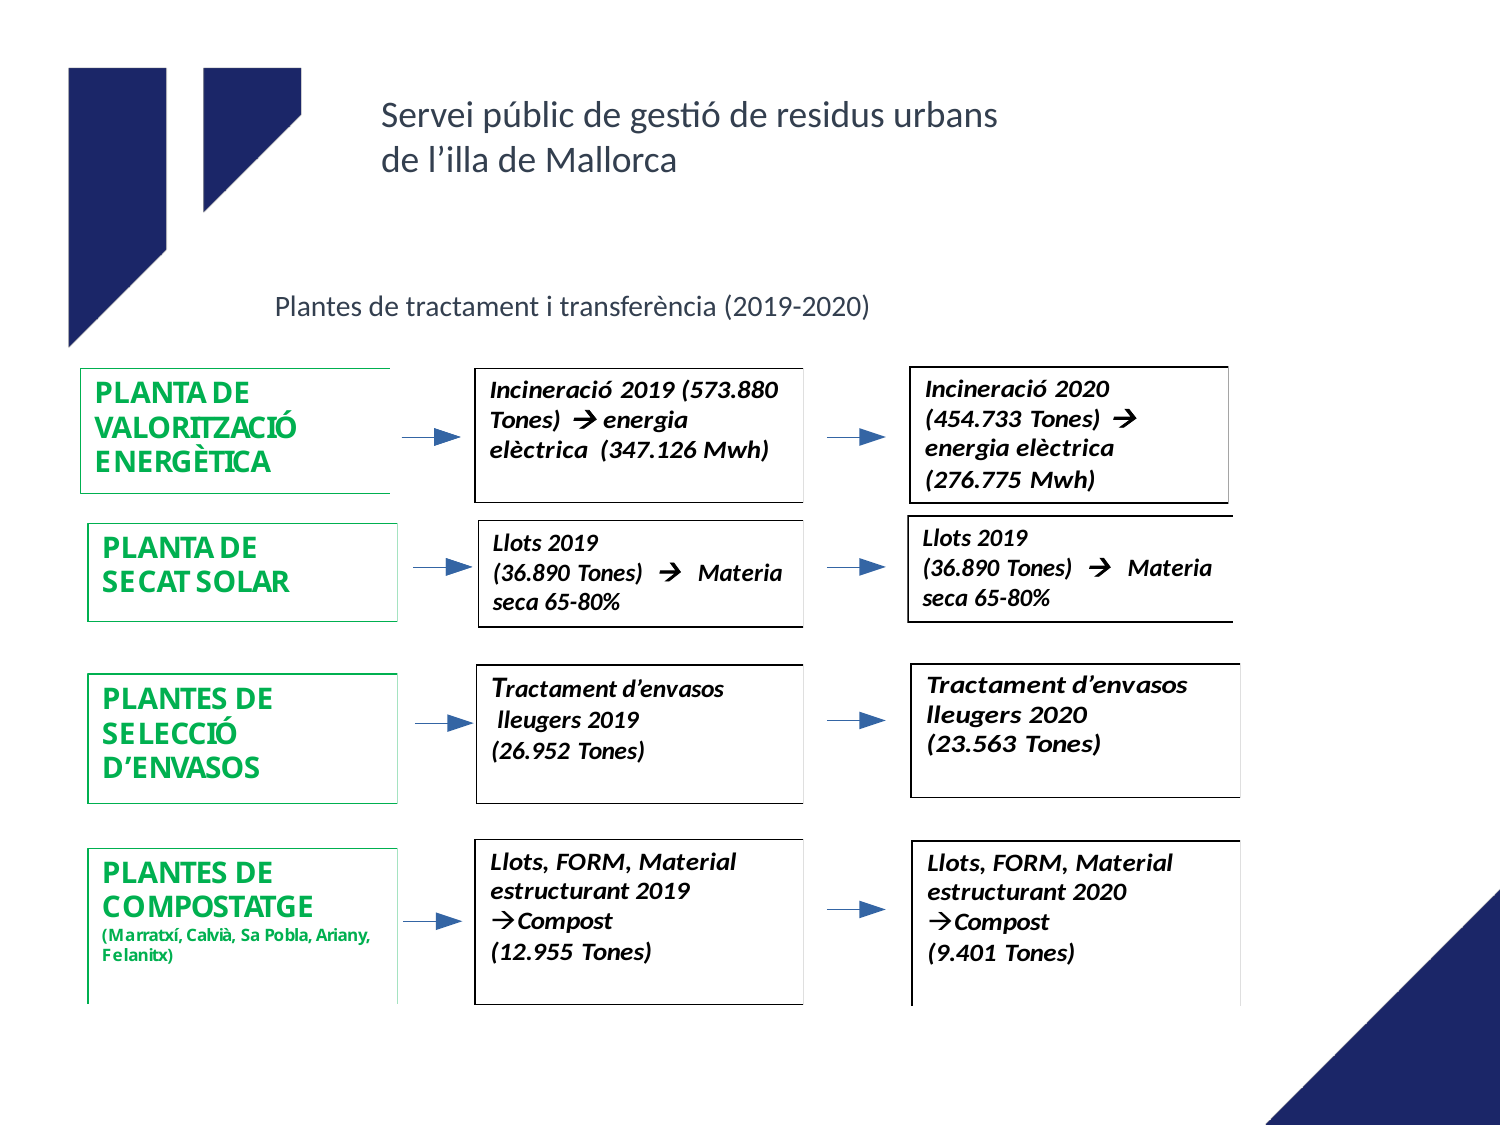

Servei públic de gestió de residus urbans
de l’illa de Mallorca
# Plantes de tractament i transferència (2019-2020)